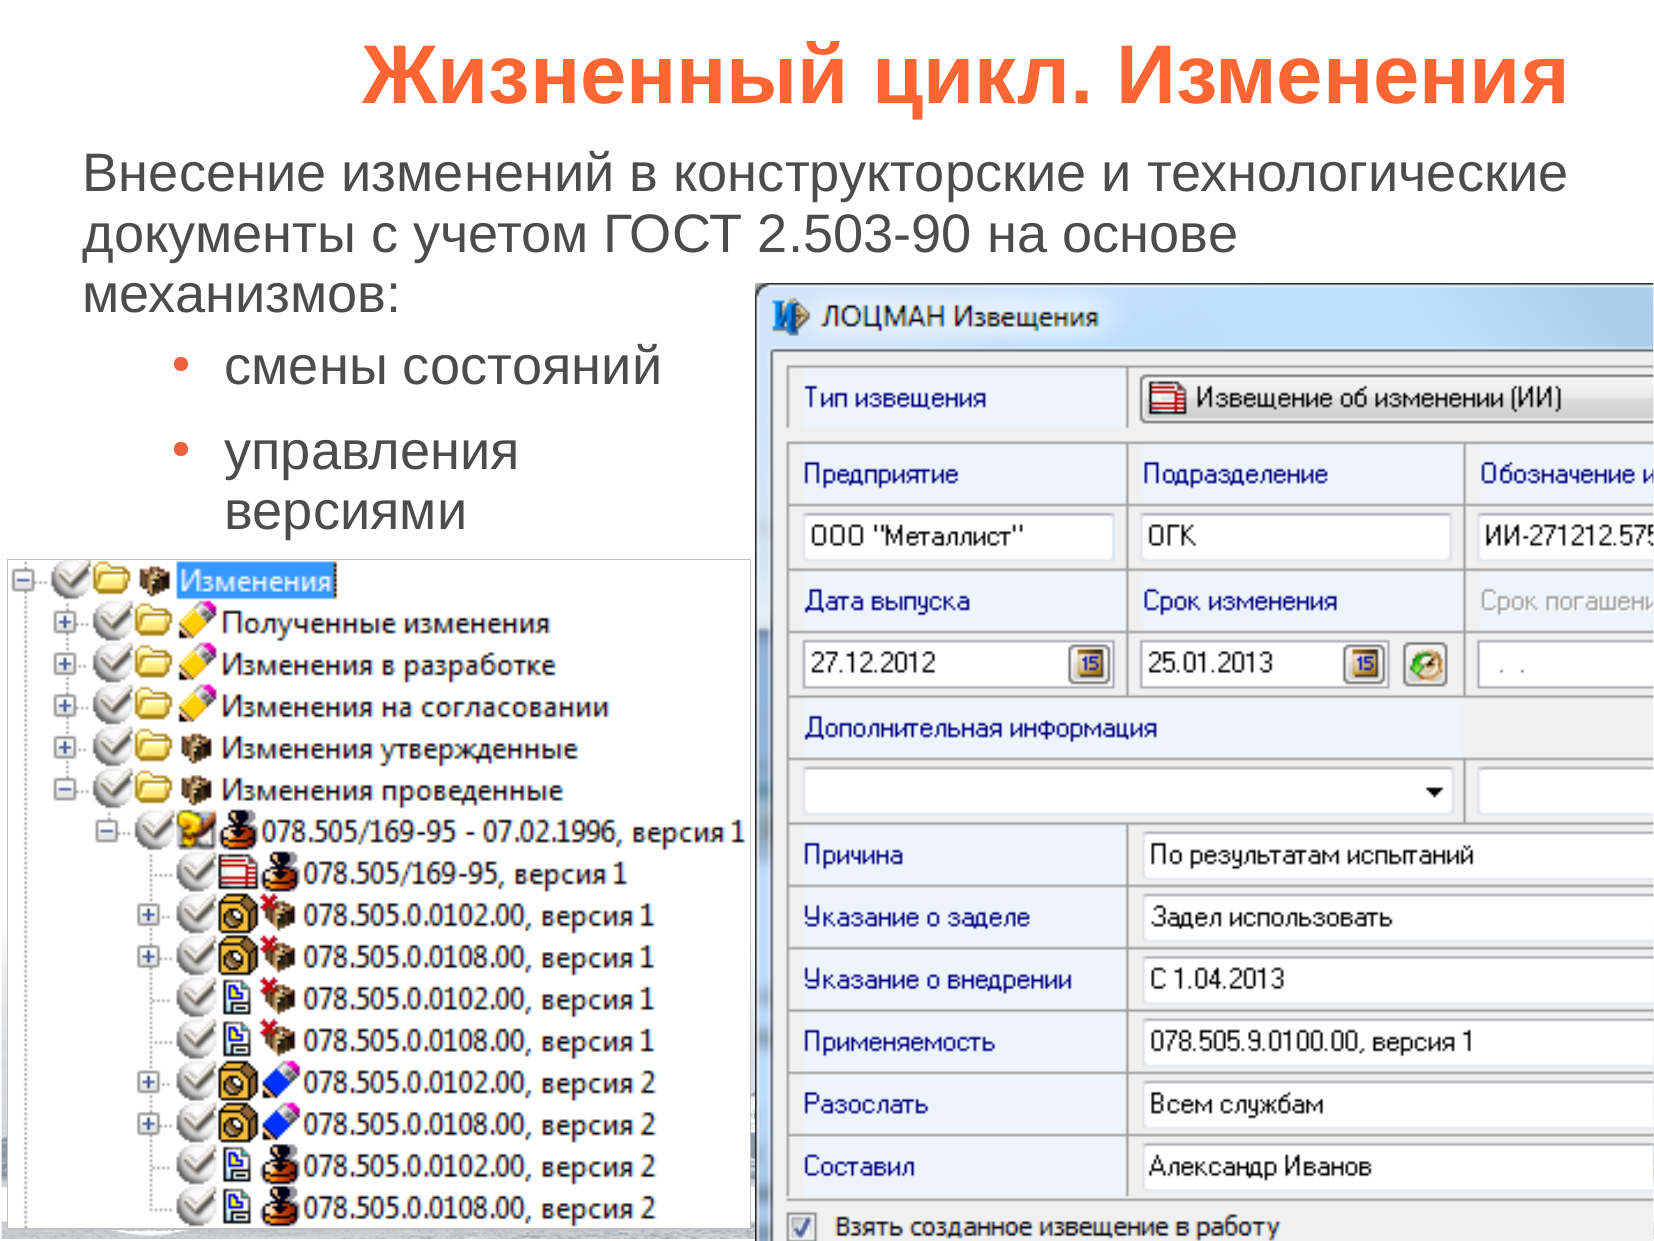

# Жизненный цикл. Изменения
Внесение изменений в конструкторские и технологические документы с учетом ГОСТ 2.503-90 на основе механизмов:
смены состояний
управления версиями